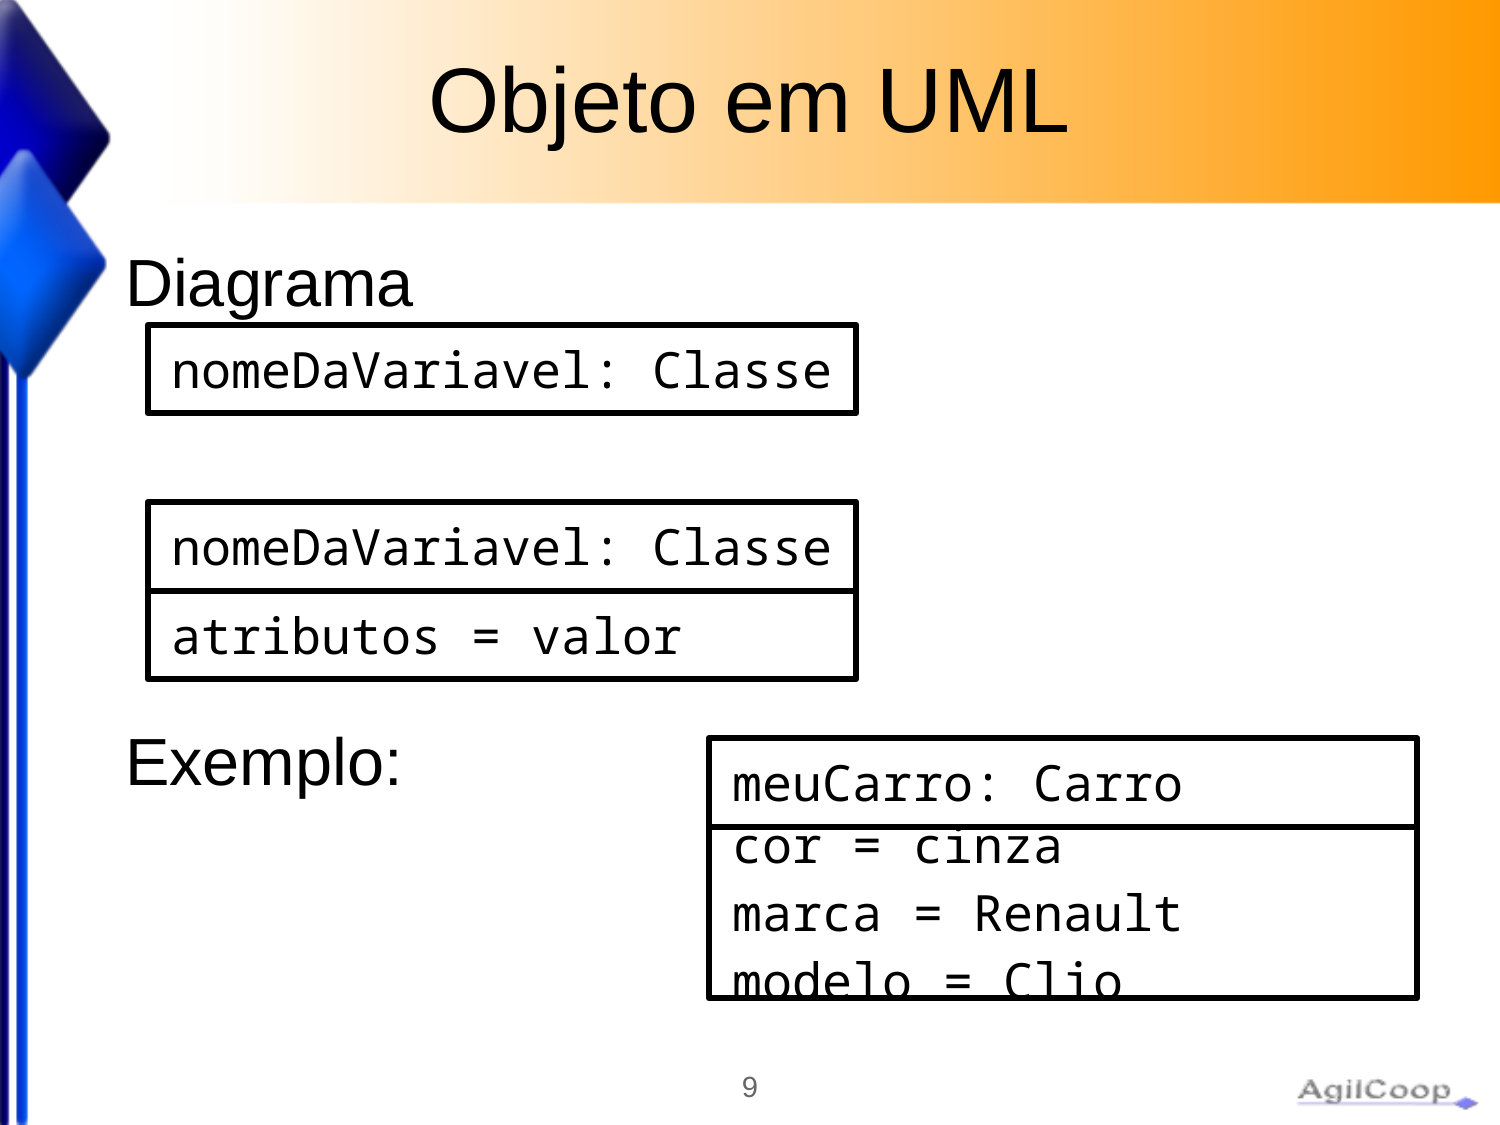

# Objeto em UML
Diagrama
Exemplo:
nomeDaVariavel: Classe
nomeDaVariavel: Classe
atributos = valor
meuCarro: Carro
cor = cinza
marca = Renault
modelo = Clio
9